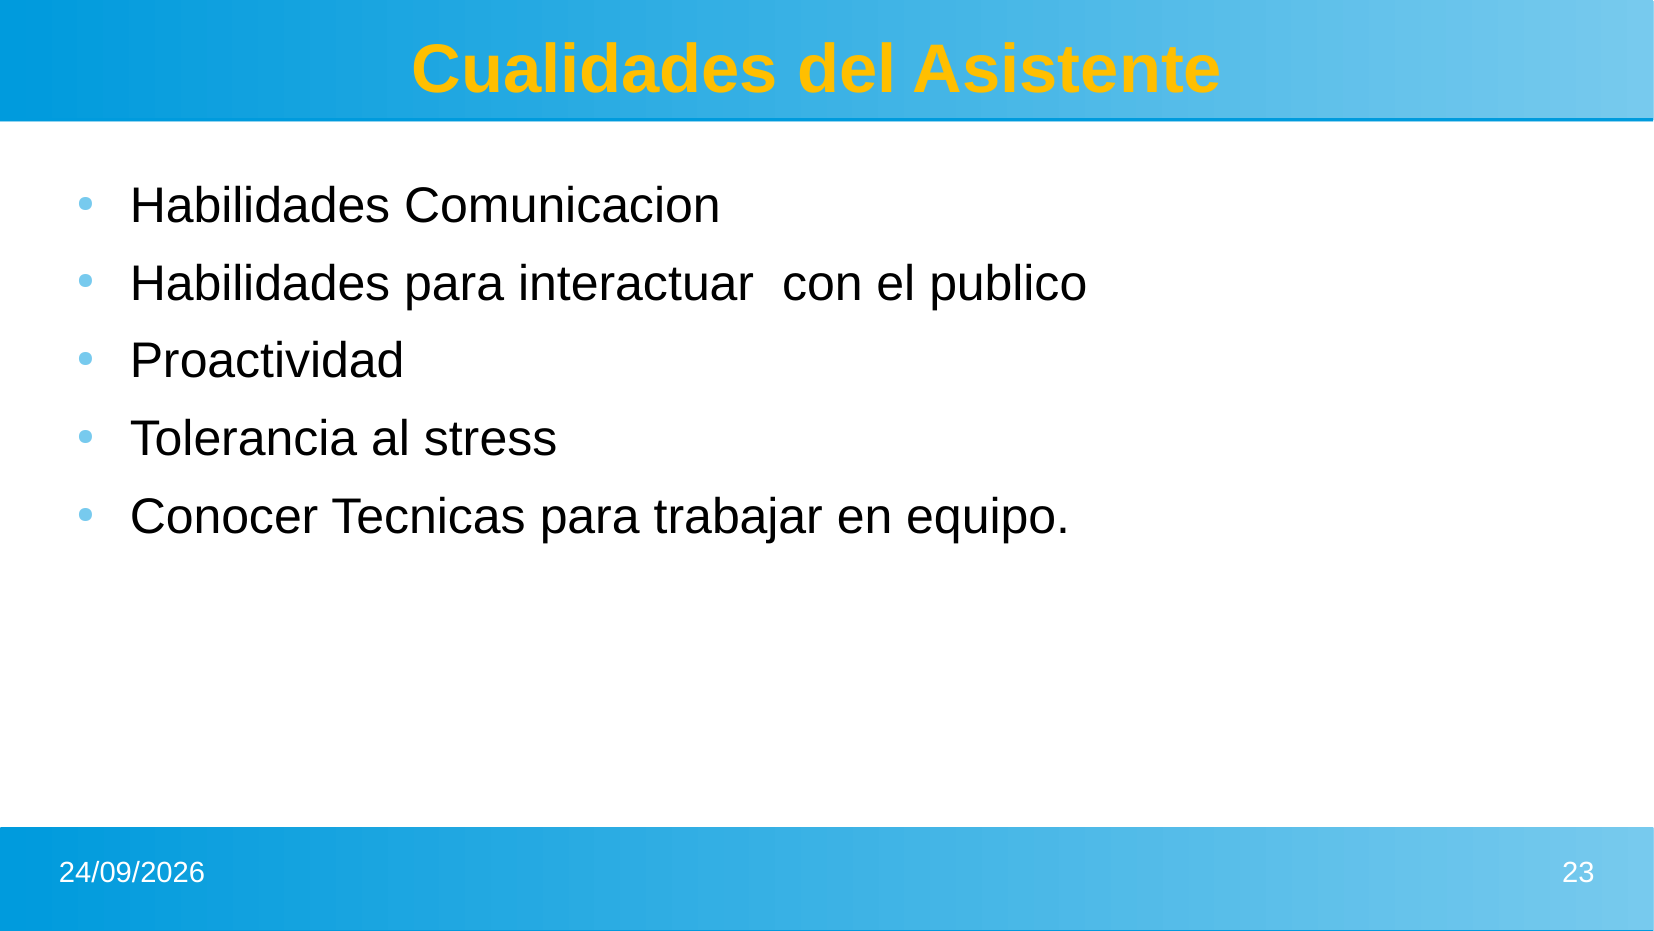

# Cualidades del Asistente
Habilidades Comunicacion
Habilidades para interactuar con el publico
Proactividad
Tolerancia al stress
Conocer Tecnicas para trabajar en equipo.
23